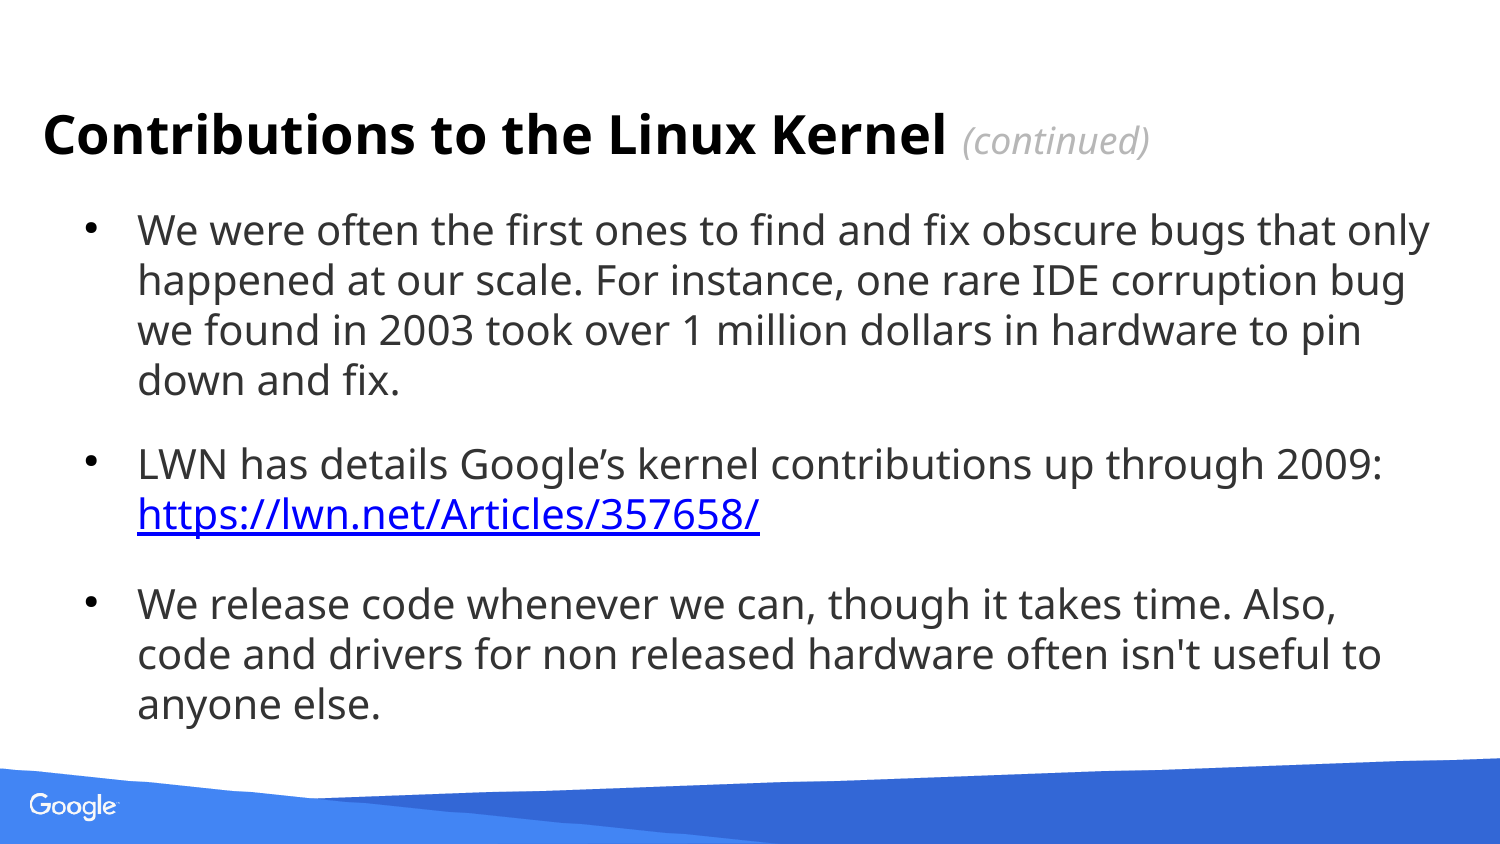

Contributions to the Linux Kernel (continued)
# We were often the first ones to find and fix obscure bugs that only happened at our scale. For instance, one rare IDE corruption bug we found in 2003 took over 1 million dollars in hardware to pin down and fix.
LWN has details Google’s kernel contributions up through 2009: https://lwn.net/Articles/357658/
We release code whenever we can, though it takes time. Also, code and drivers for non released hardware often isn't useful to anyone else.